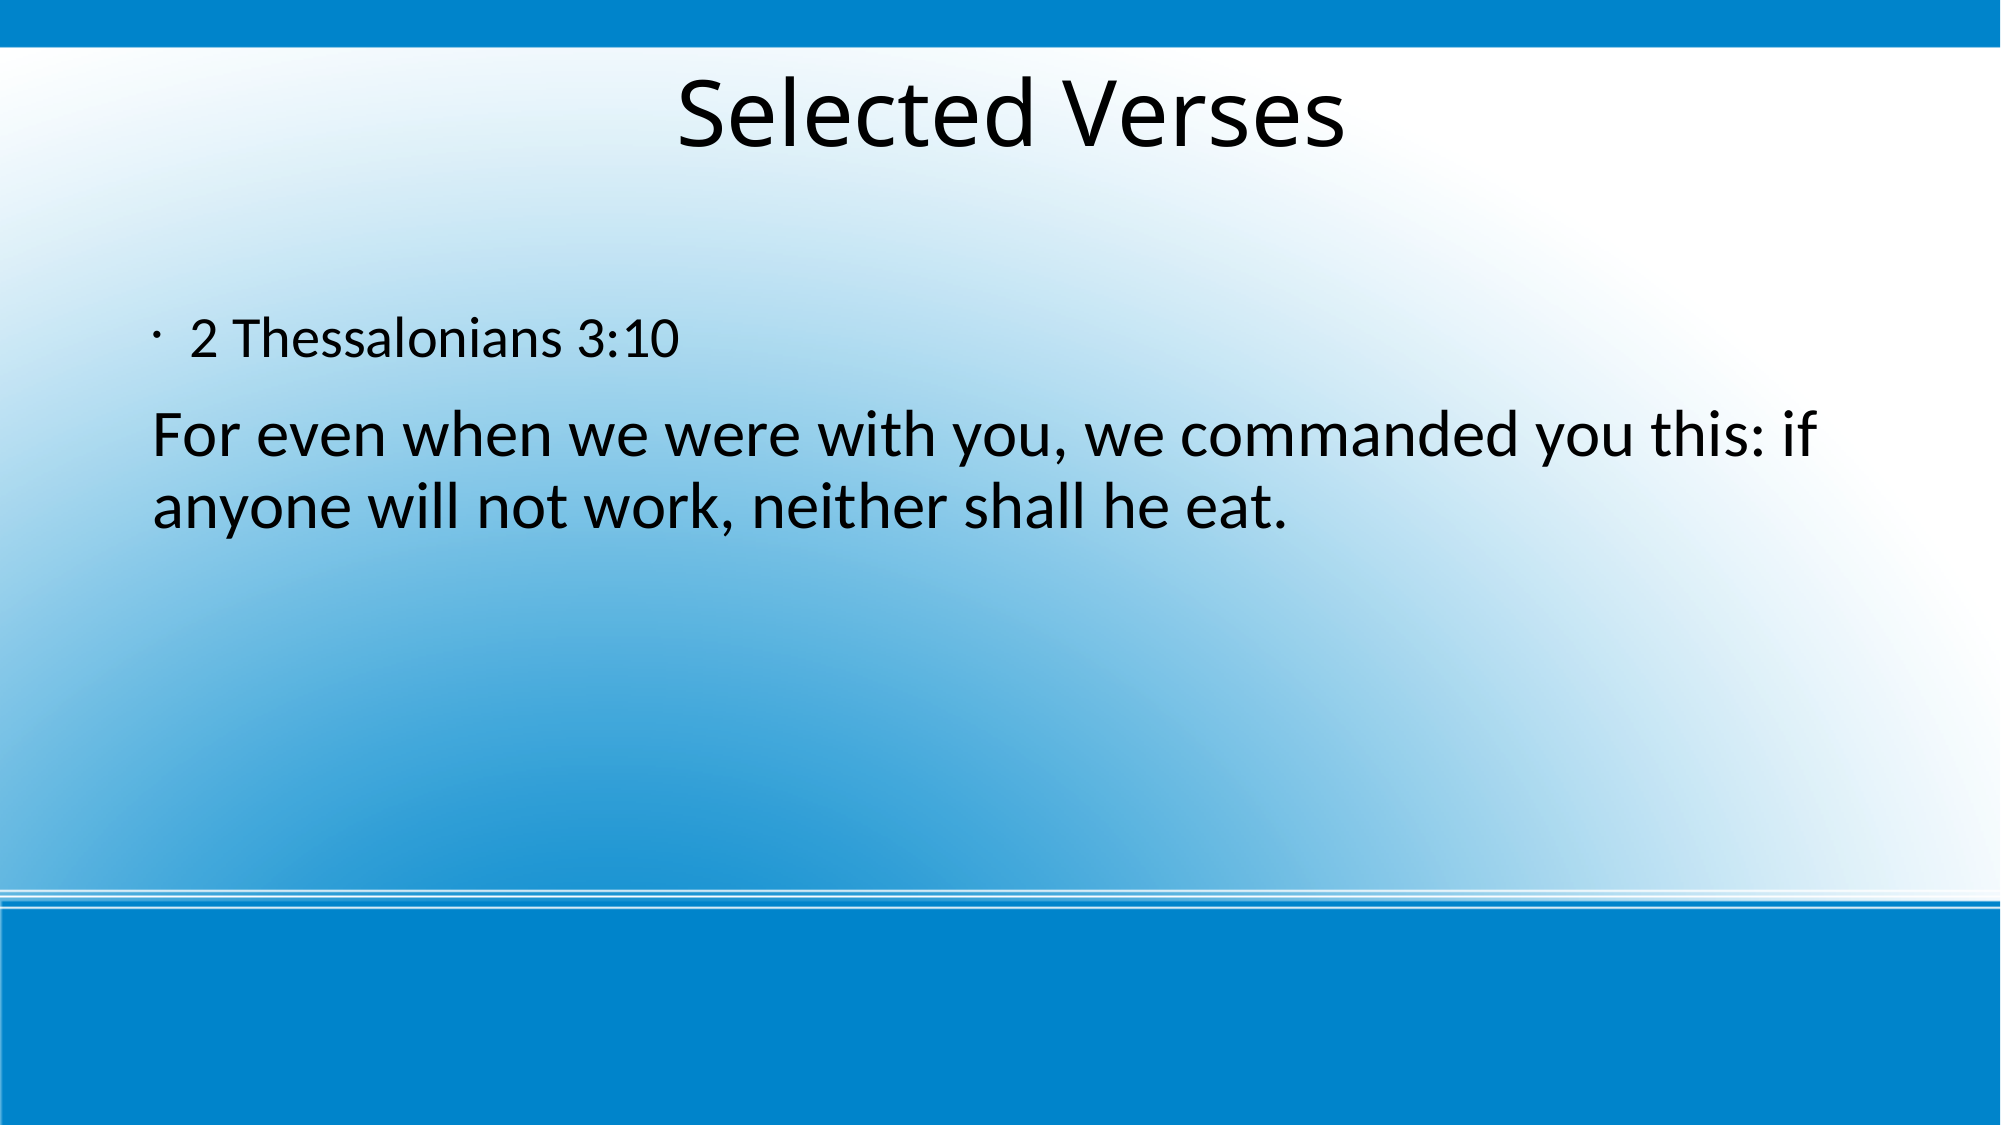

# Selected Verses
2 Thessalonians 3:10
For even when we were with you, we commanded you this: if anyone will not work, neither shall he eat.